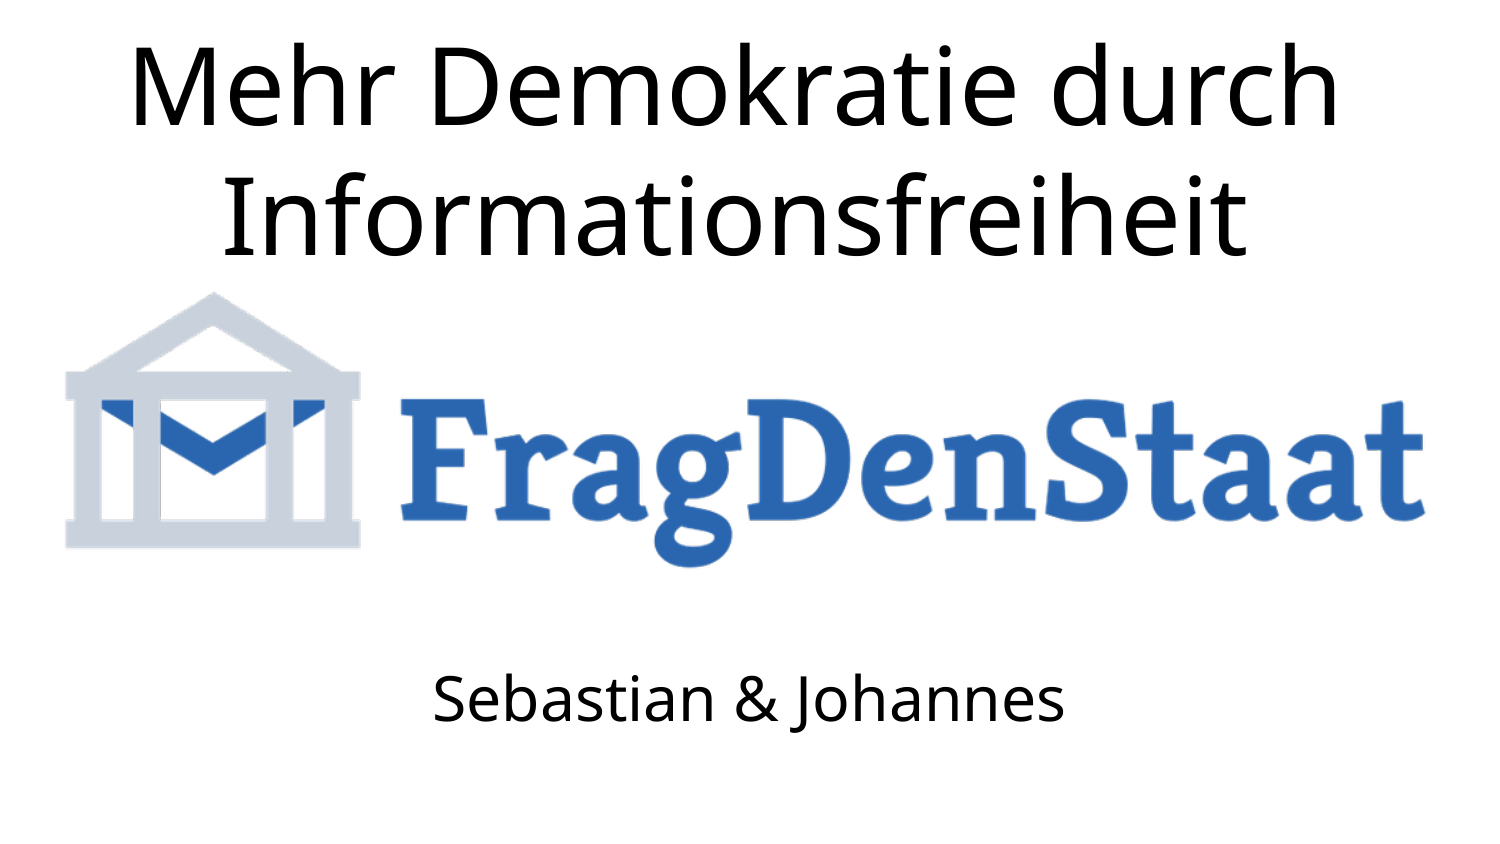

# Mehr Demokratie durch Informationsfreiheit
Sebastian & Johannes